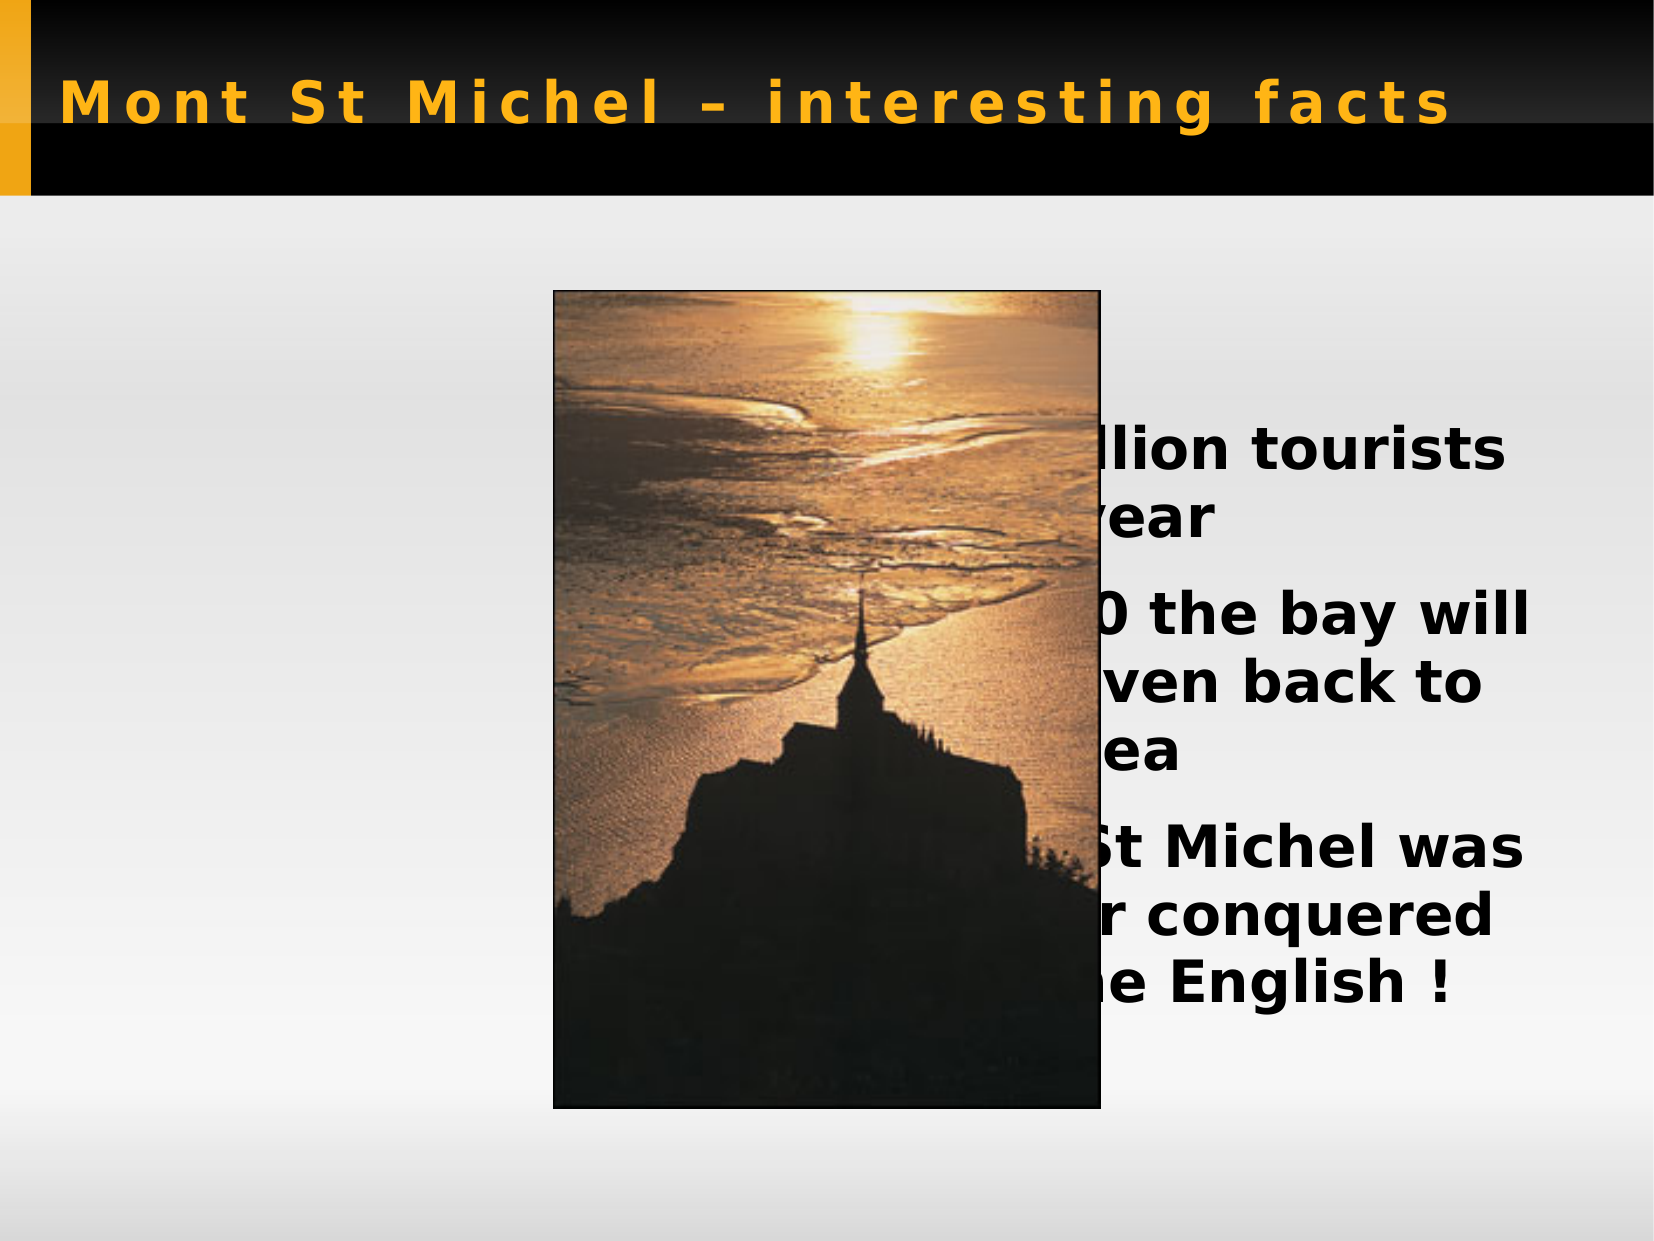

# Mont St Michel – interesting facts
3.5 million tourists per year
in 2020 the bay will be given back to the sea
Mont St Michel was never conquered by the English !